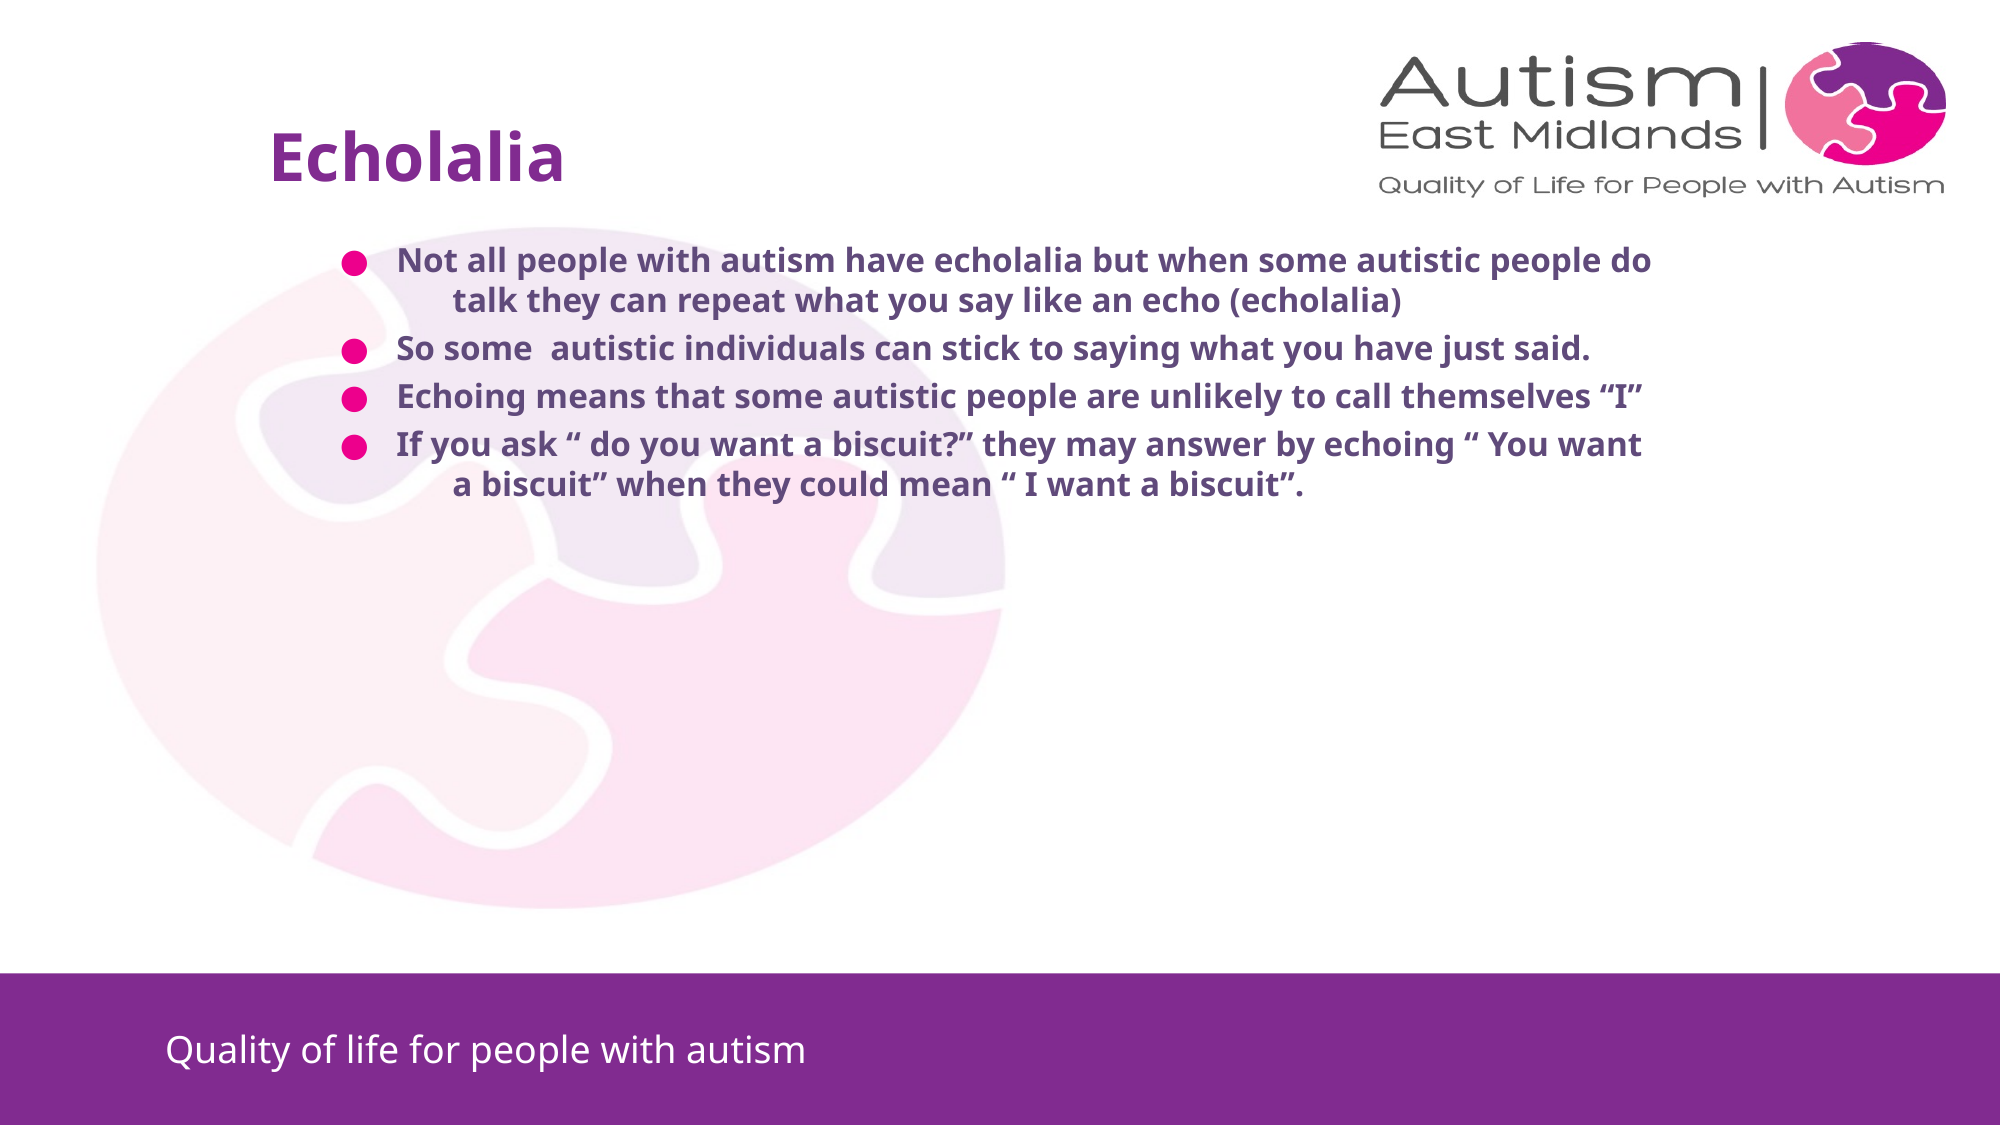

# Echolalia
Not all people with autism have echolalia but when some autistic people do talk they can repeat what you say like an echo (echolalia)
So some autistic individuals can stick to saying what you have just said.
Echoing means that some autistic people are unlikely to call themselves “I”
If you ask “ do you want a biscuit?” they may answer by echoing “ You want a biscuit” when they could mean “ I want a biscuit”.